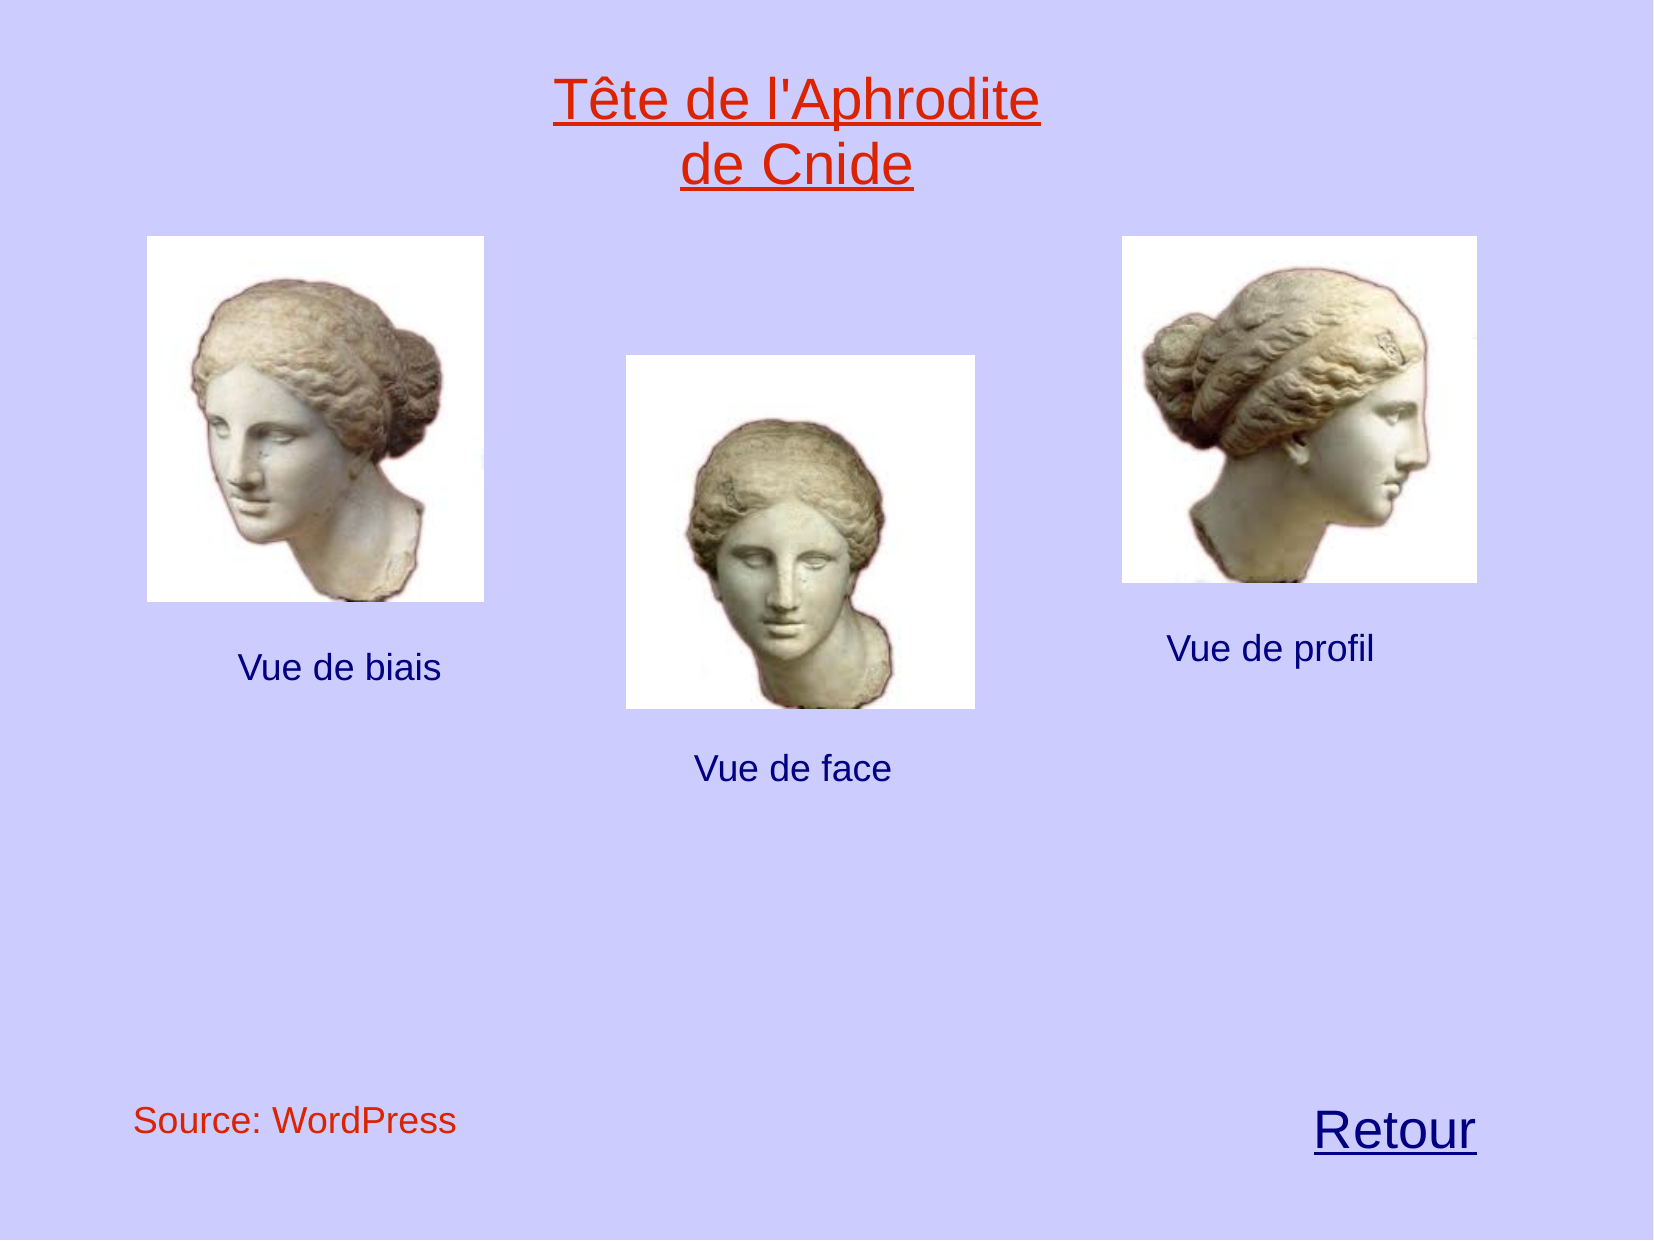

Tête de l'Aphrodite de Cnide
Vue de profil
Vue de biais
Vue de face
Source: WordPress
Retour